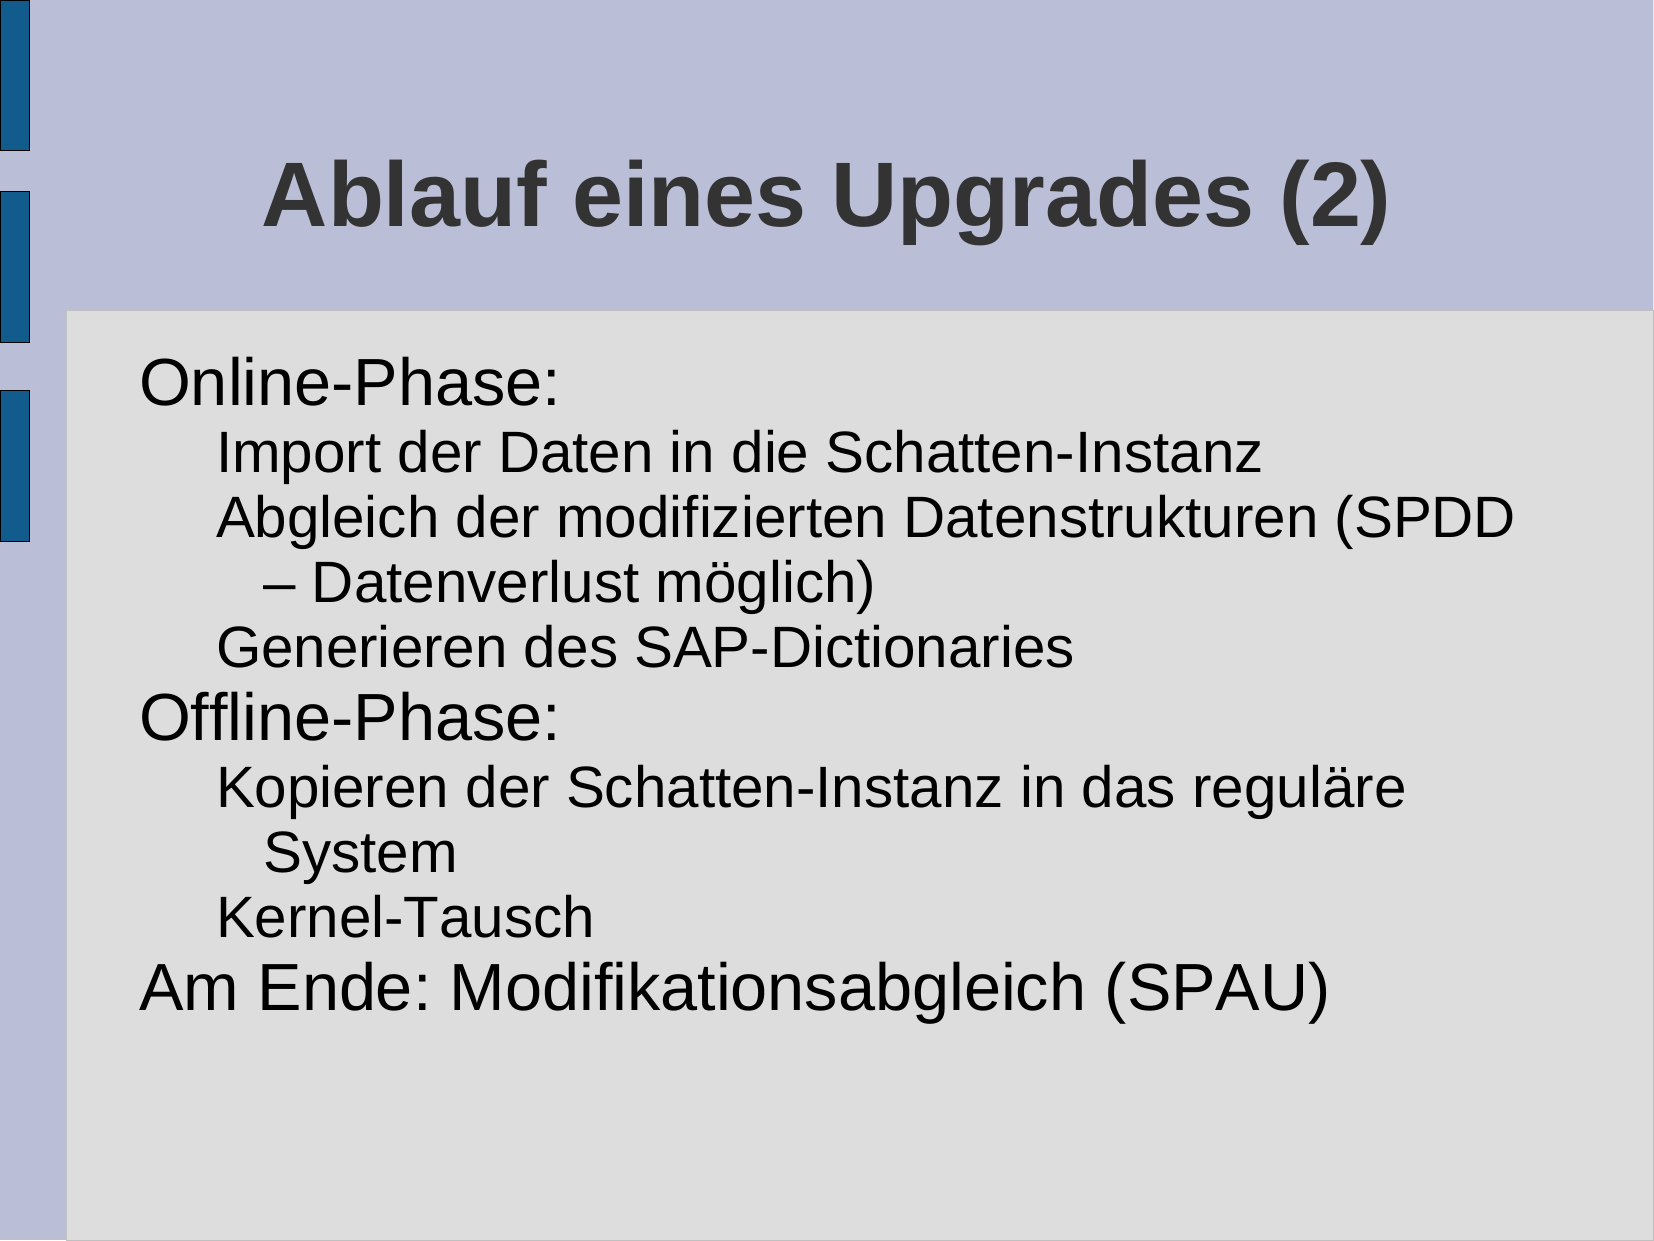

# Ablauf eines Upgrades (2)
Online-Phase:
Import der Daten in die Schatten-Instanz
Abgleich der modifizierten Datenstrukturen (SPDD – Datenverlust möglich)
Generieren des SAP-Dictionaries
Offline-Phase:
Kopieren der Schatten-Instanz in das reguläre System
Kernel-Tausch
Am Ende: Modifikationsabgleich (SPAU)